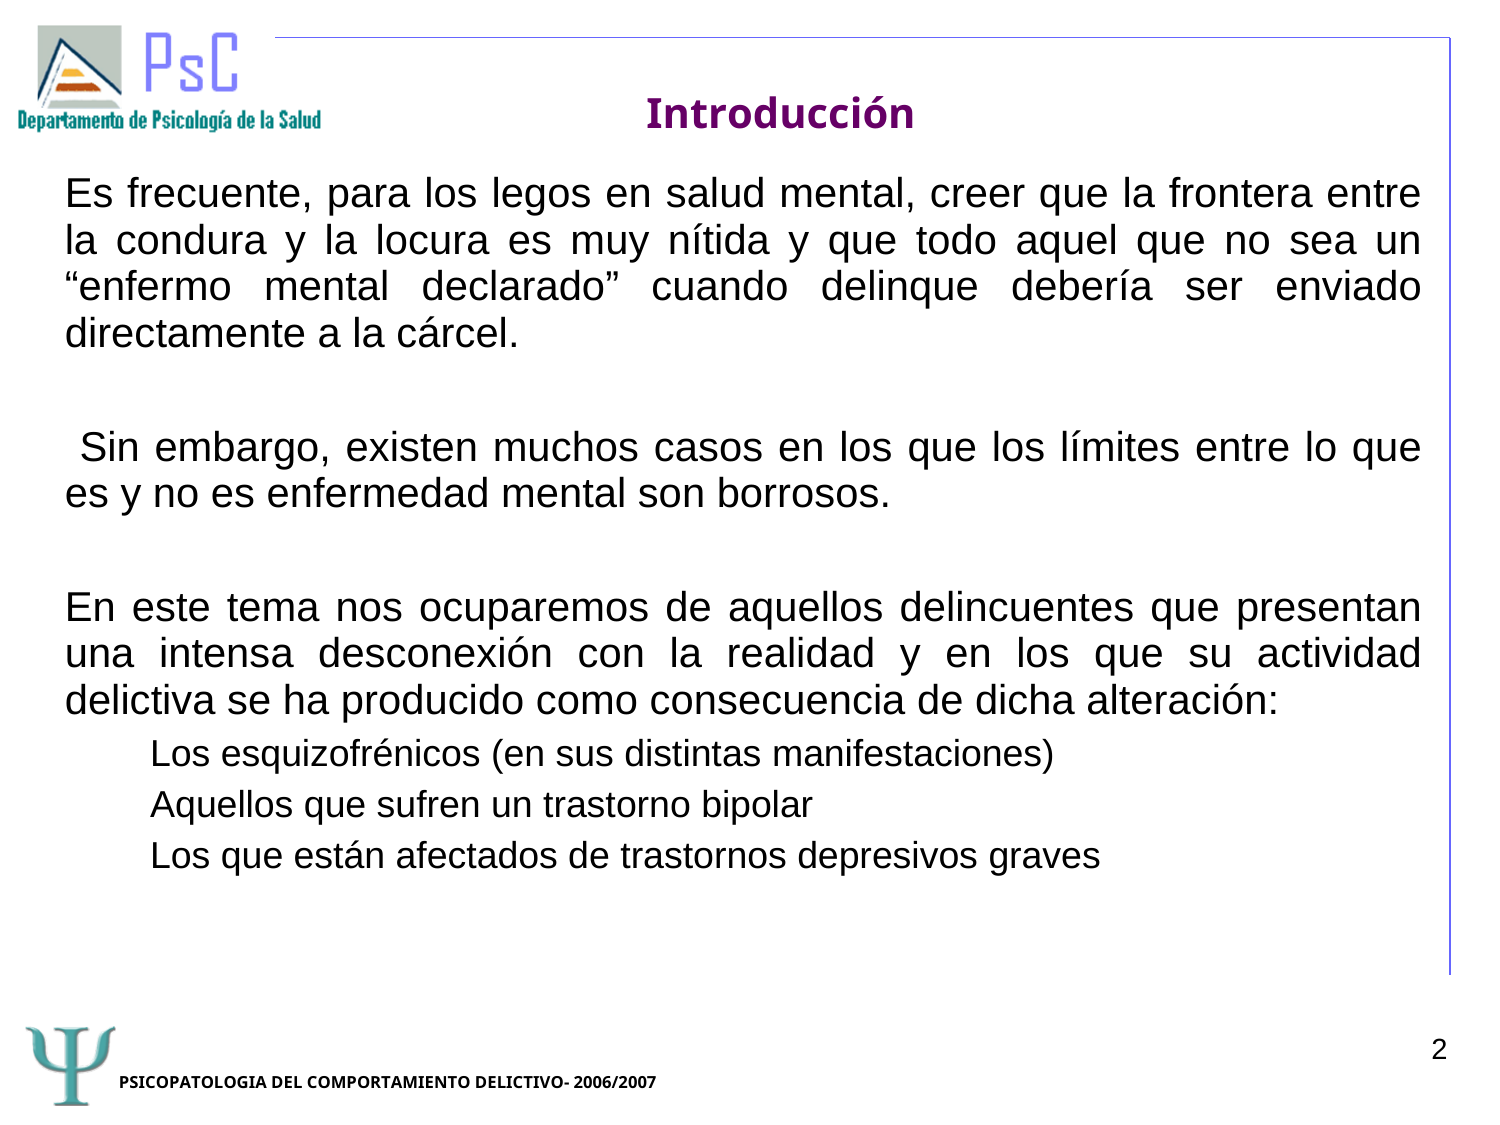

# Introducción
Es frecuente, para los legos en salud mental, creer que la frontera entre la condura y la locura es muy nítida y que todo aquel que no sea un “enfermo mental declarado” cuando delinque debería ser enviado directamente a la cárcel.
 Sin embargo, existen muchos casos en los que los límites entre lo que es y no es enfermedad mental son borrosos.
En este tema nos ocuparemos de aquellos delincuentes que presentan una intensa desconexión con la realidad y en los que su actividad delictiva se ha producido como consecuencia de dicha alteración:
 Los esquizofrénicos (en sus distintas manifestaciones)
 Aquellos que sufren un trastorno bipolar
 Los que están afectados de trastornos depresivos graves
2